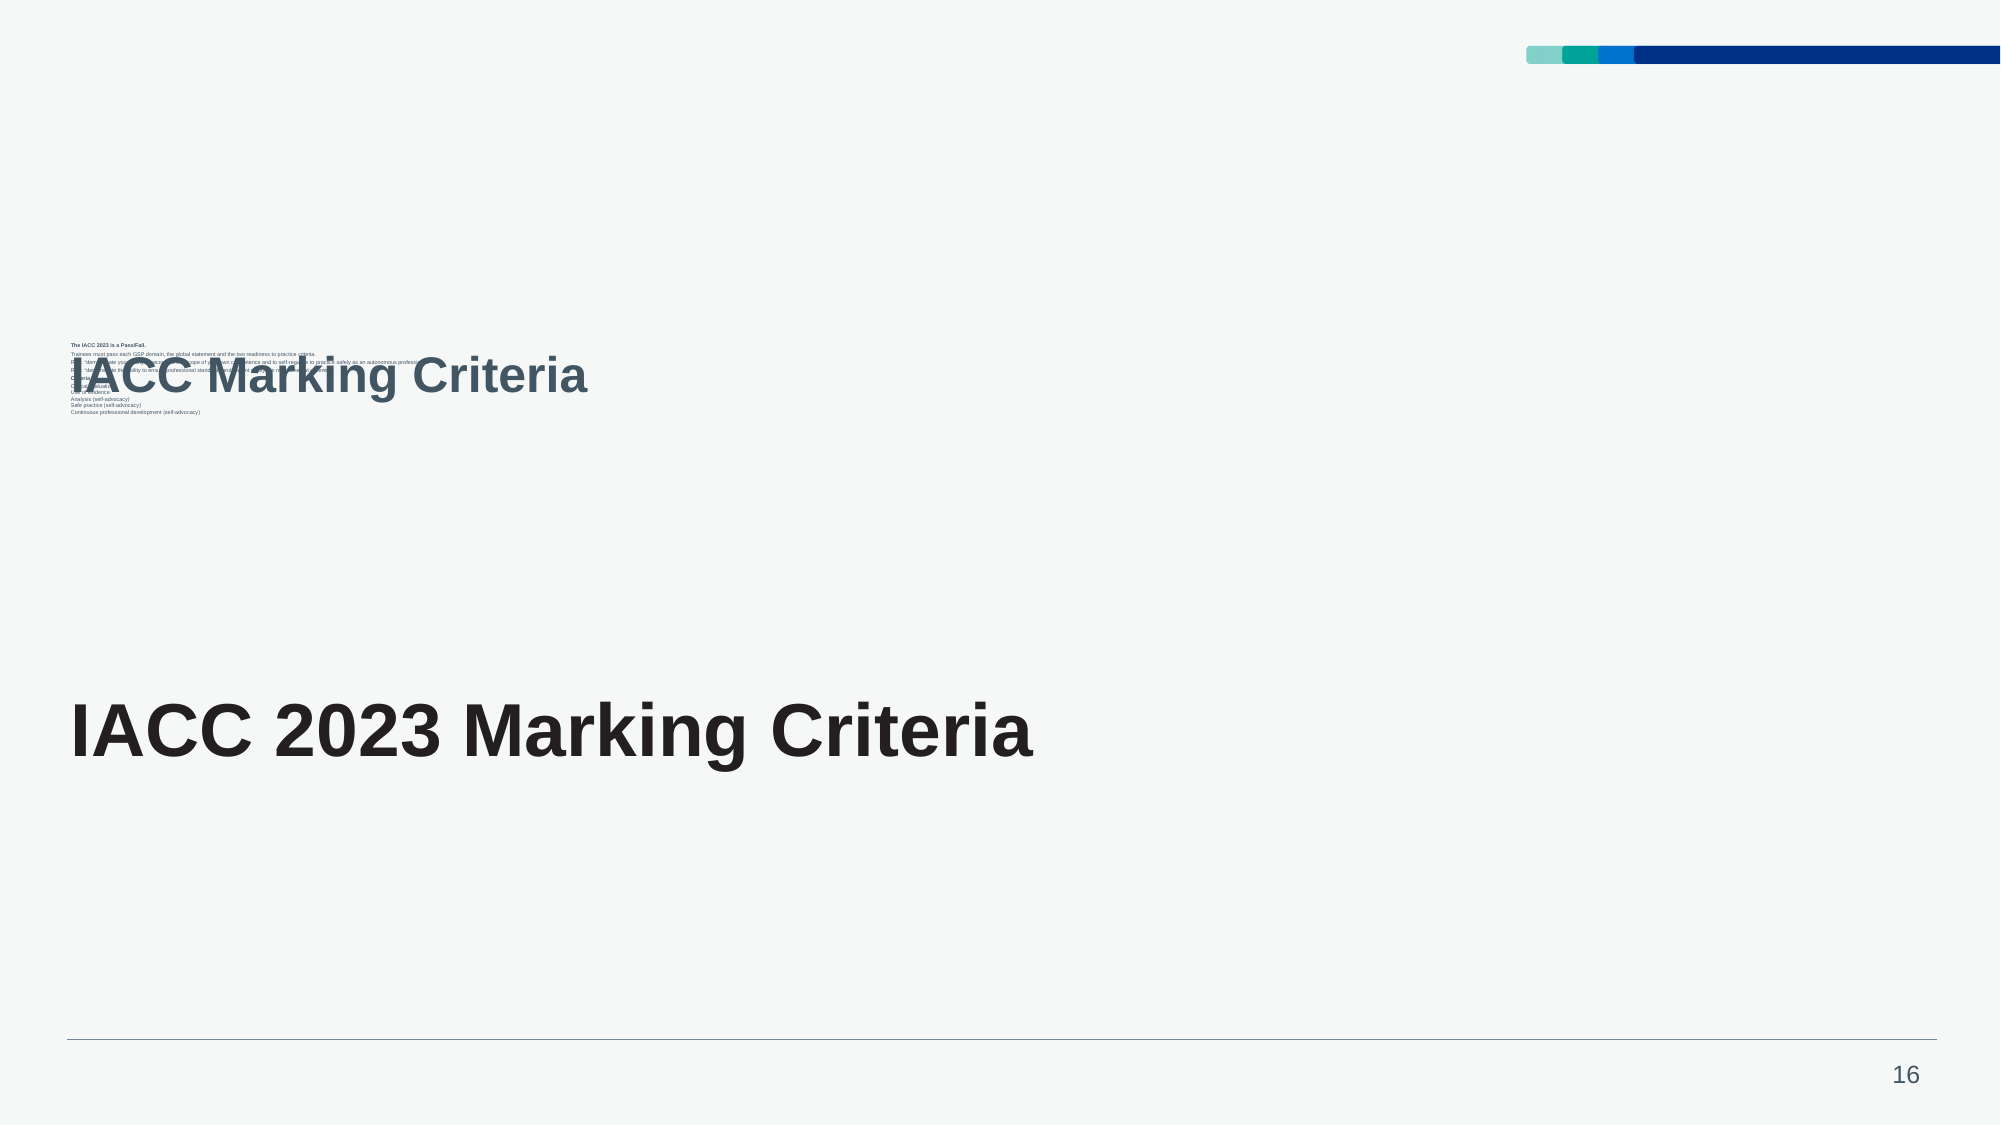

IACC Marking Criteria
The IACC 2023 is a Pass/Fail.
Trainees must pass each GSP domain, the global statement and the two readiness to practice criteria.
RP1: “demonstrate your ability to recognise the scope of your own competence and to self-regulate to practice safely as an autonomous professional.”
RP2: “demonstrate the ability to ensure professional standards and patient safety are maintained at all times.”
Criteria
Critical evaluation
Use of evidence
Analysis (self-advocacy)
Safe practice (self-advocacy)
Continuous professional development (self-advocacy)
# IACC 2023 Marking Criteria